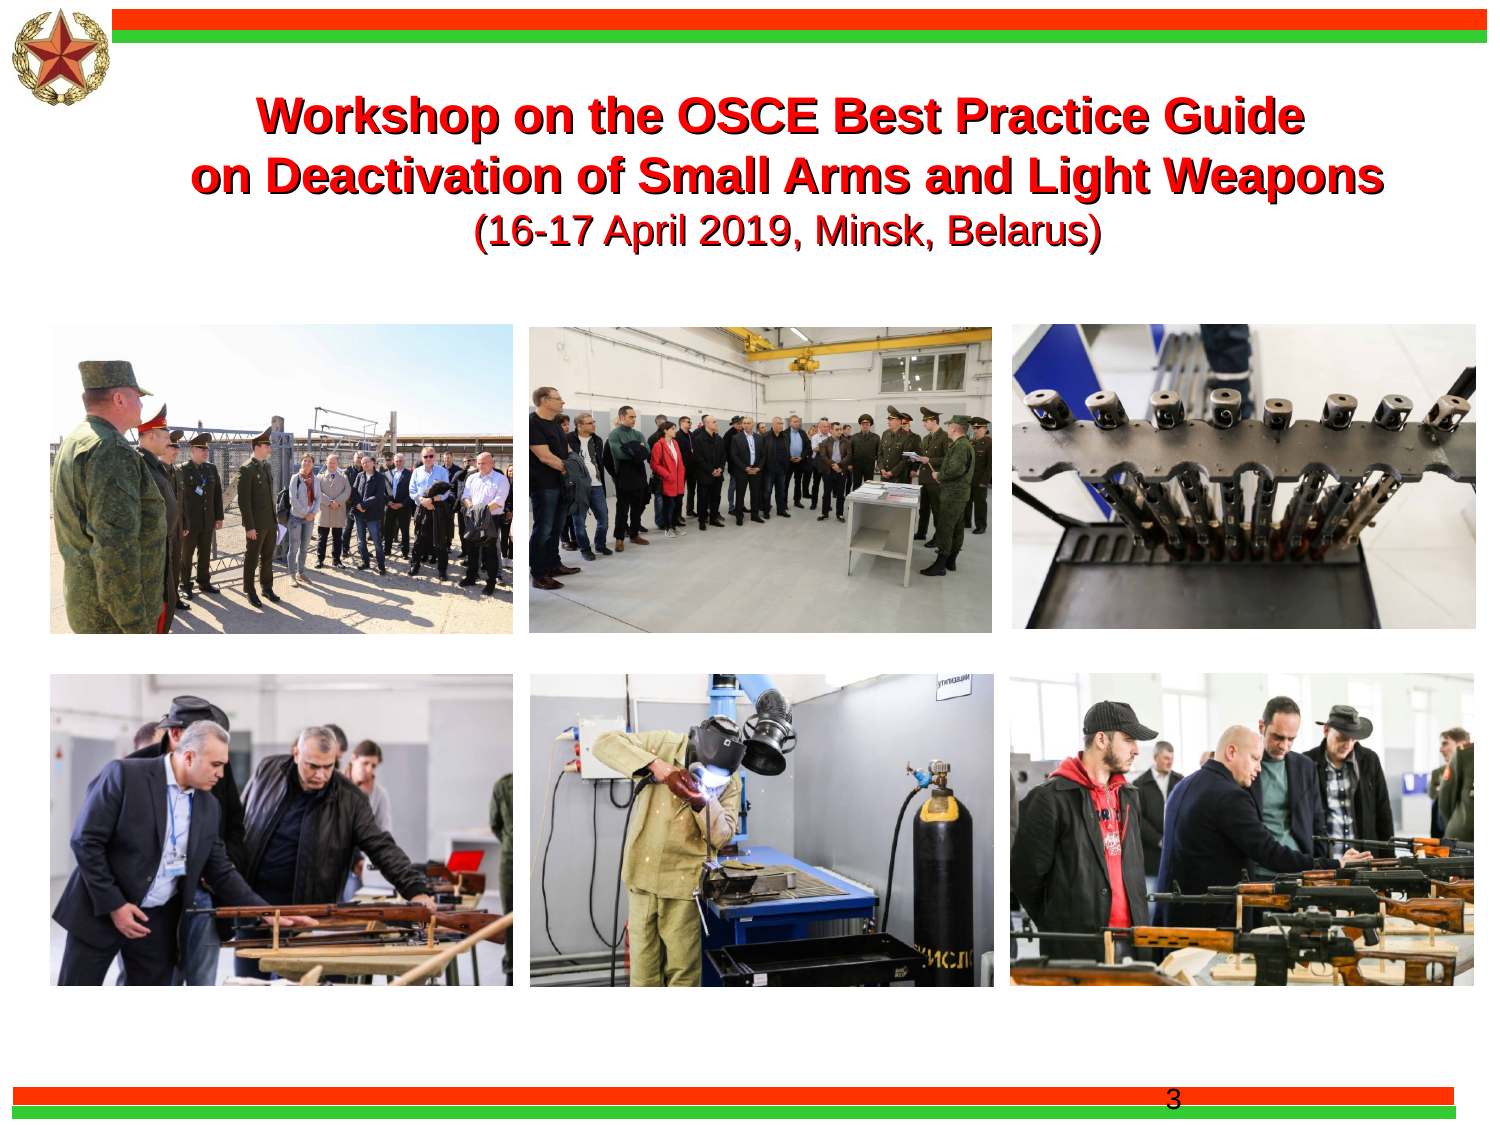

Workshop on the OSCE Best Practice Guide
on Deactivation of Small Arms and Light Weapons
(16-17 April 2019, Minsk, Belarus)